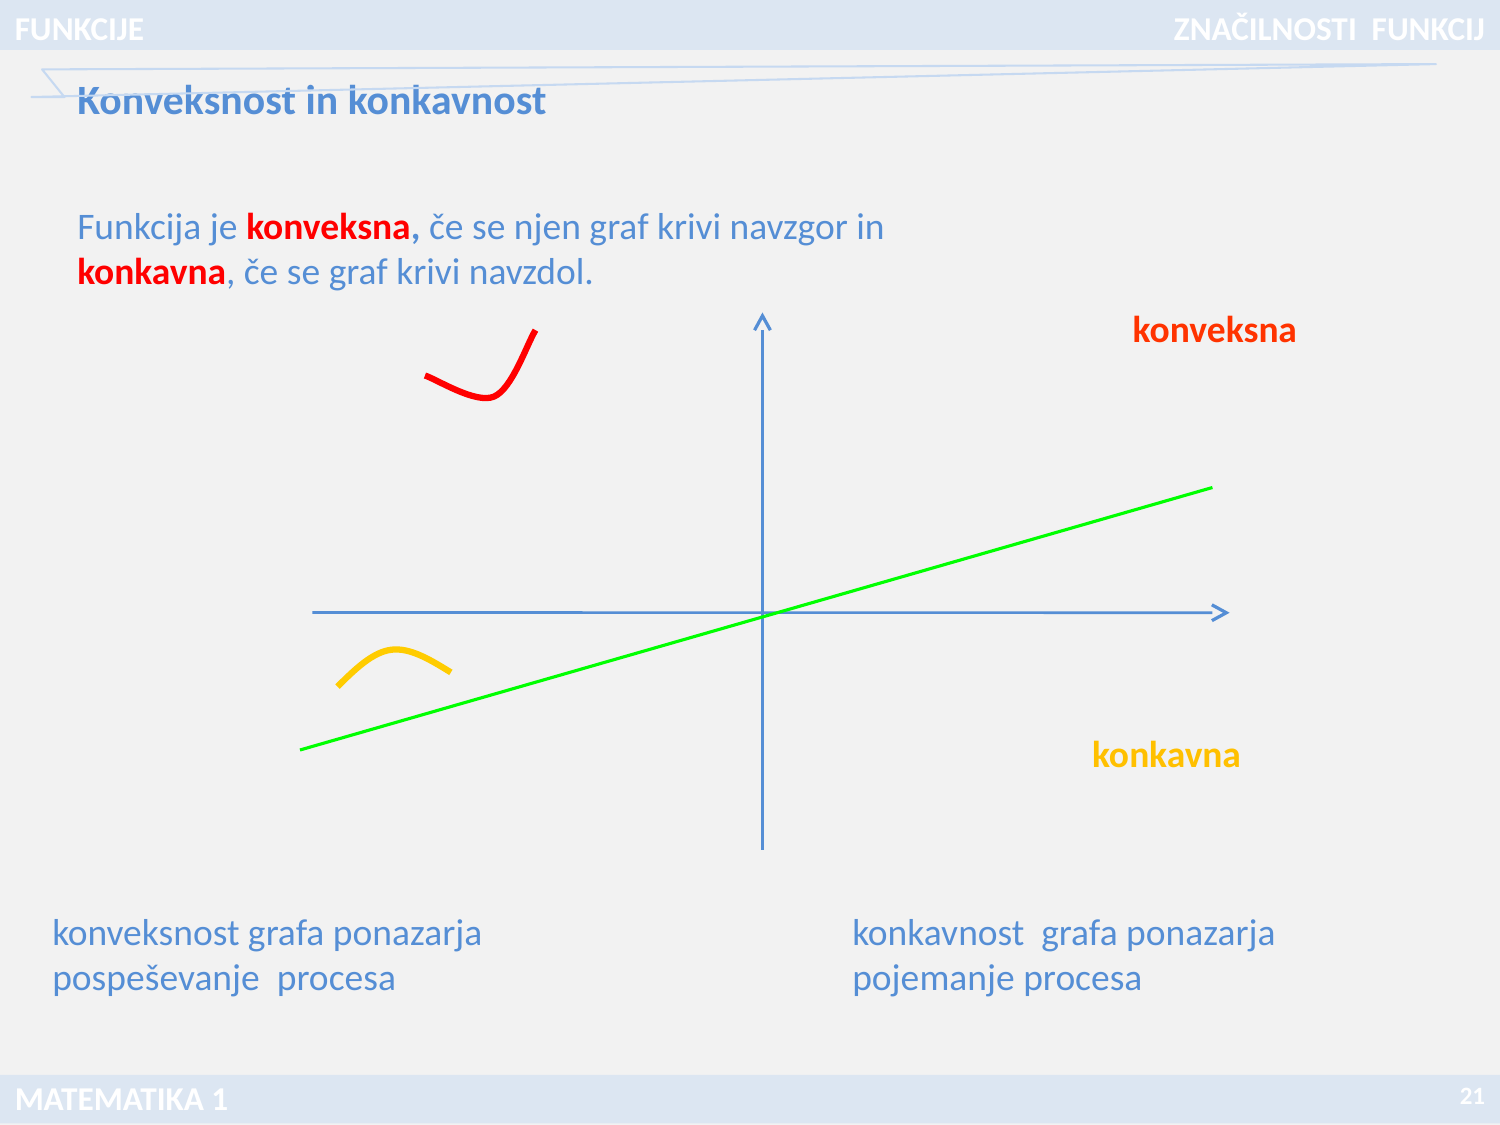

FUNKCIJE
ZNAČILNOSTI FUNKCIJ
Konveksnost in konkavnost
Funkcija je konveksna, če se njen graf krivi navzgor in konkavna, če se graf krivi navzdol.
konveksna
konkavna
konveksnost grafa ponazarja pospeševanje procesa
konkavnost grafa ponazarja pojemanje procesa
MATEMATIKA 1